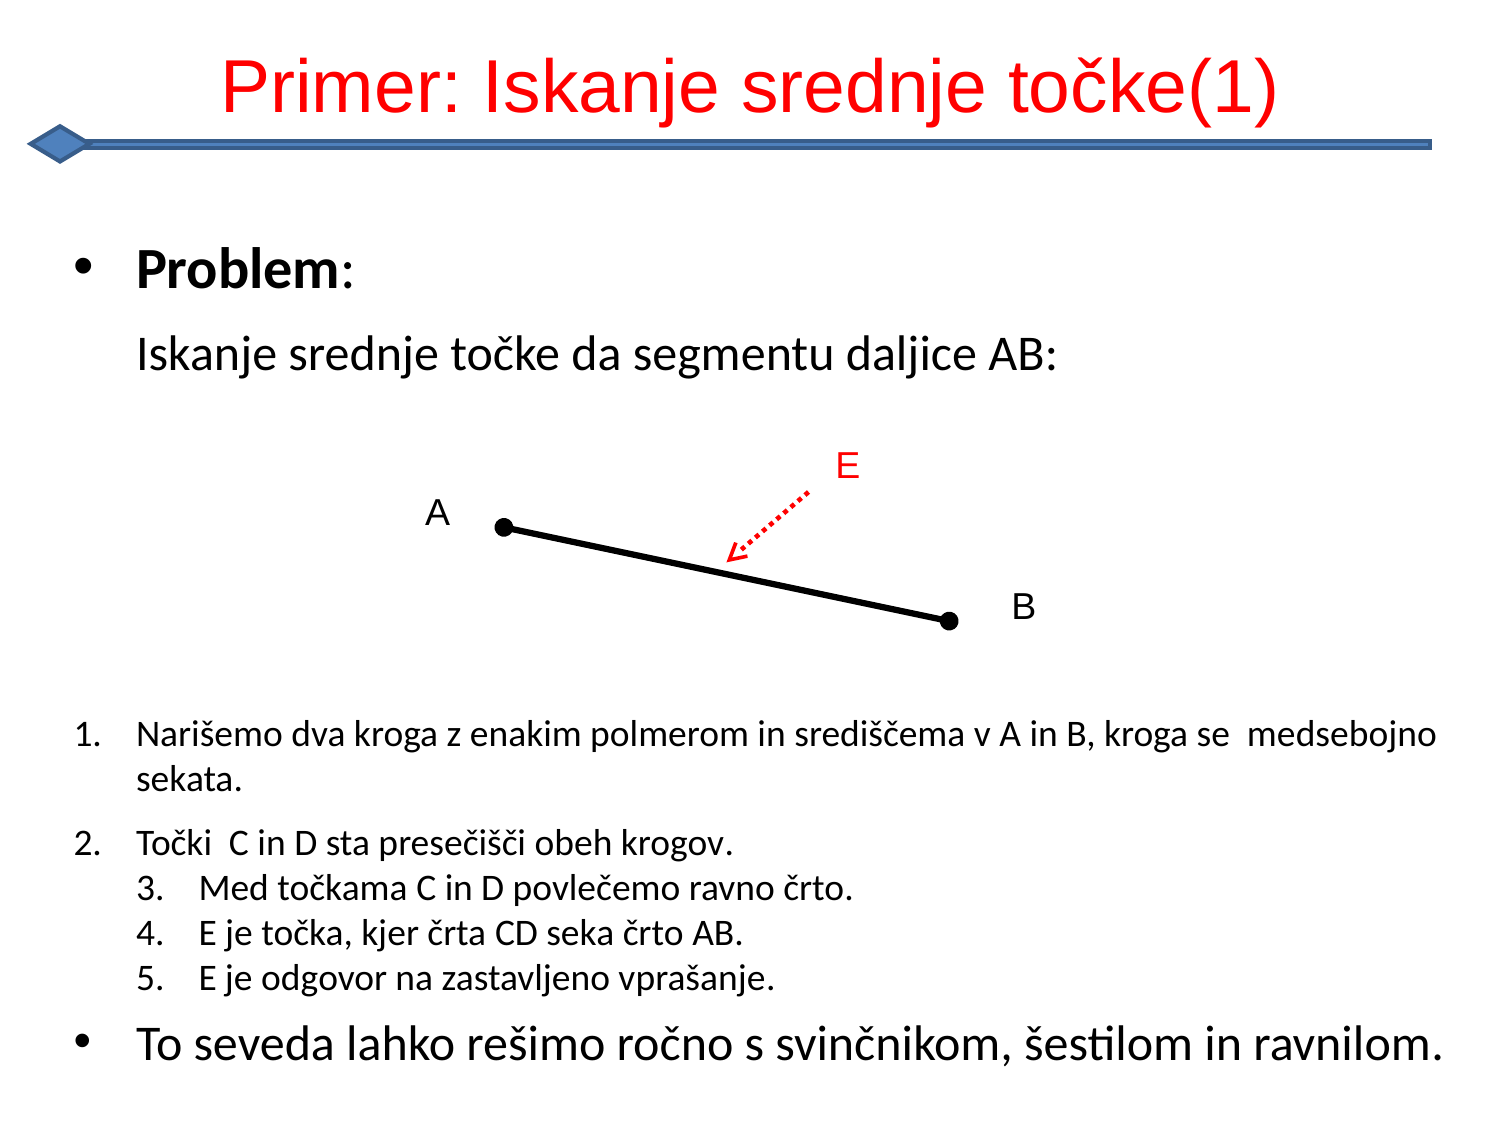

# Primer: Iskanje srednje točke(1)
Problem:
	Iskanje srednje točke da segmentu daljice AB:
Narišemo dva kroga z enakim polmerom in središčema v A in B, kroga se medsebojno sekata.
Točki C in D sta presečišči obeh krogov.
3.	Med točkama C in D povlečemo ravno črto.
4.	E je točka, kjer črta CD seka črto AB.
5.	E je odgovor na zastavljeno vprašanje.
To seveda lahko rešimo ročno s svinčnikom, šestilom in ravnilom.
E
A
B